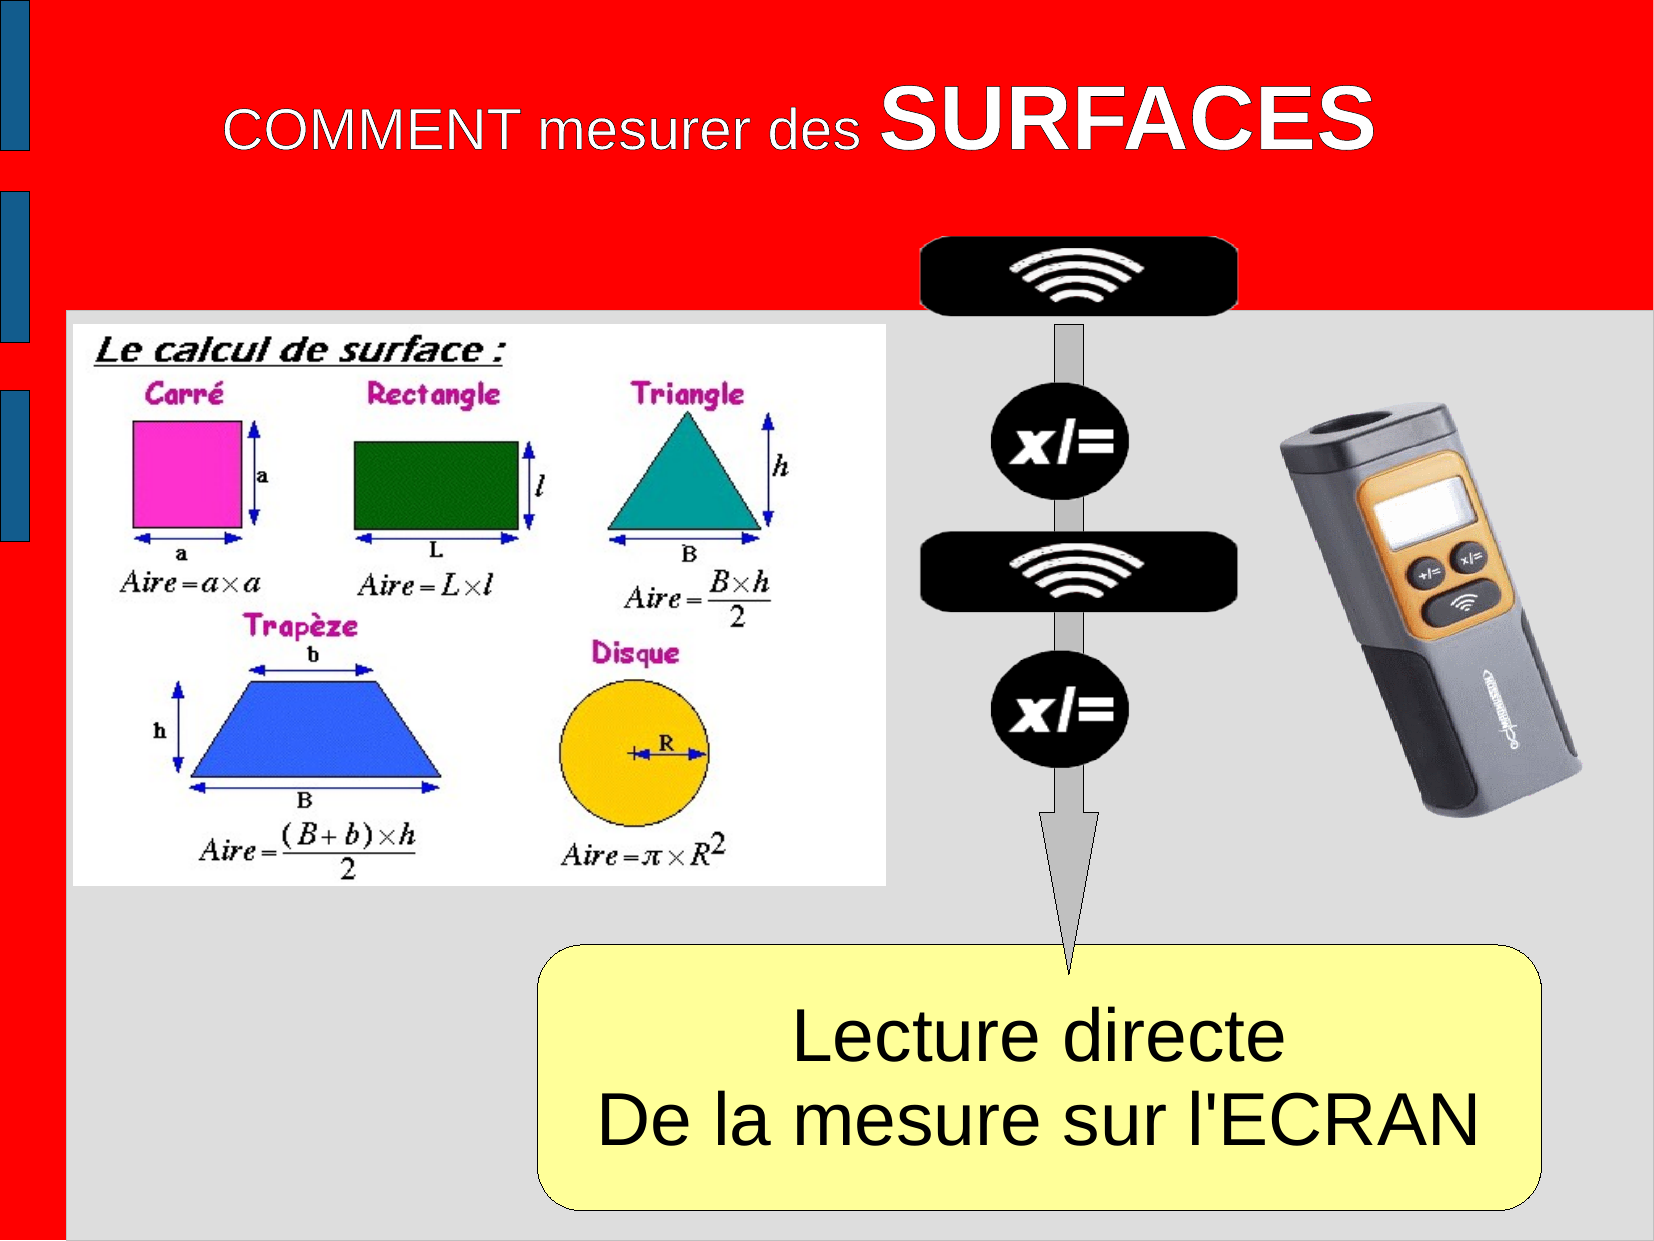

COMMENT mesurer des SURFACES
Lecture directe
De la mesure sur l'ECRAN